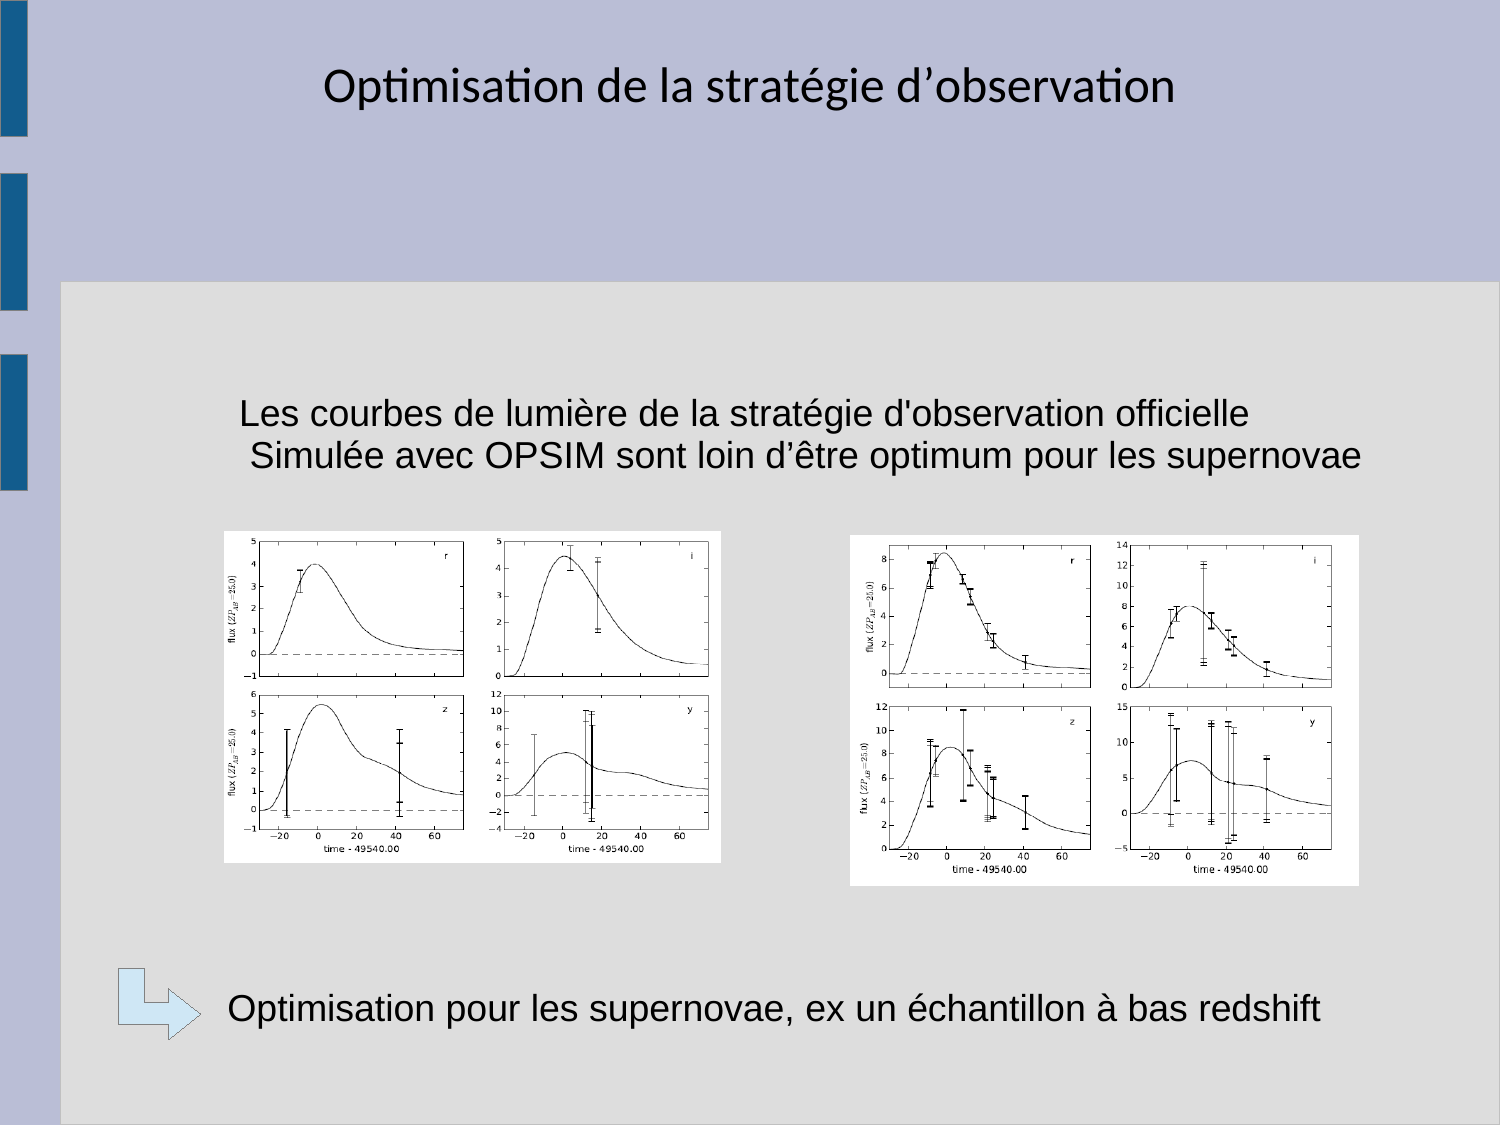

# Optimisation de la stratégie d’observation
Les courbes de lumière de la stratégie d'observation officielle
 Simulée avec OPSIM sont loin d’être optimum pour les supernovae
Optimisation pour les supernovae, ex un échantillon à bas redshift